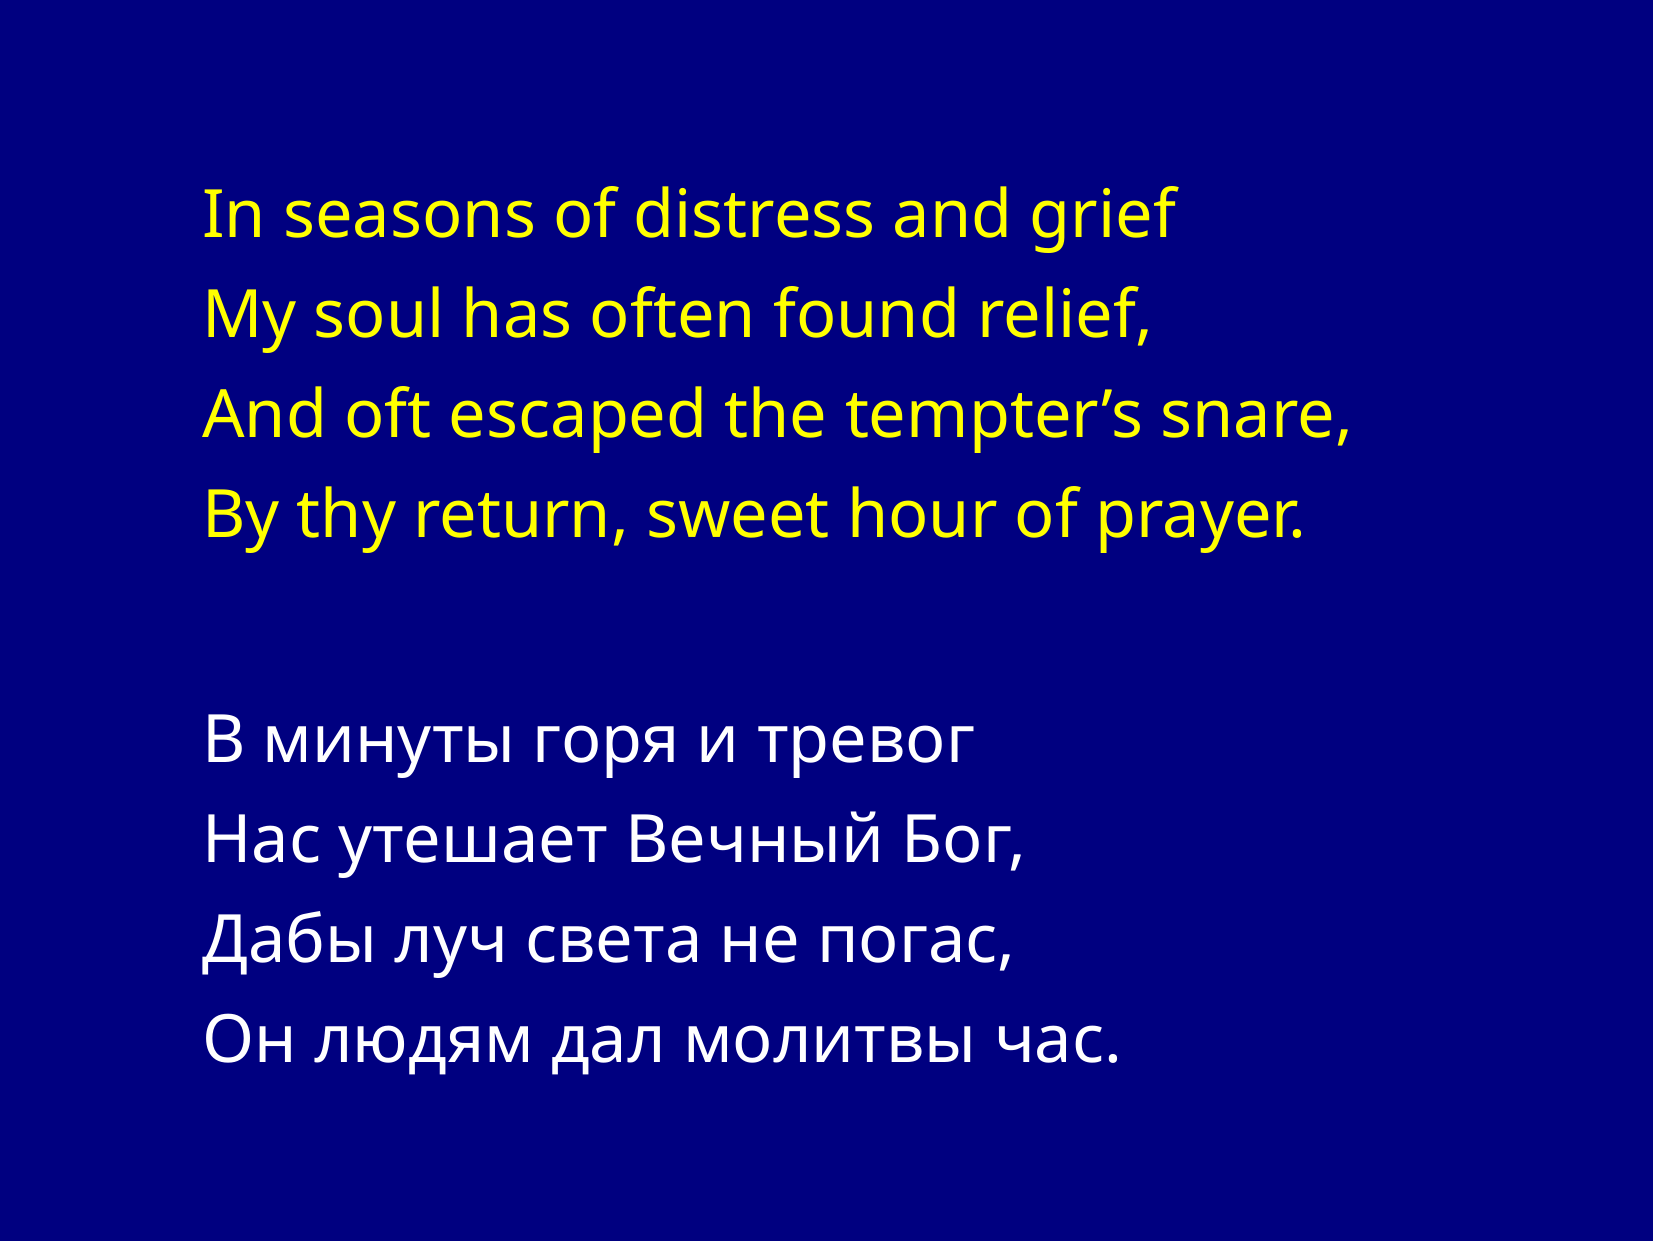

In seasons of distress and grief
	My soul has often found relief,
	And oft escaped the tempter’s snare,
	By thy return, sweet hour of prayer.
	В минуты горя и тревог
	Нас утешает Вечный Бог,
	Дабы луч света не погас,
	Он людям дал молитвы час.